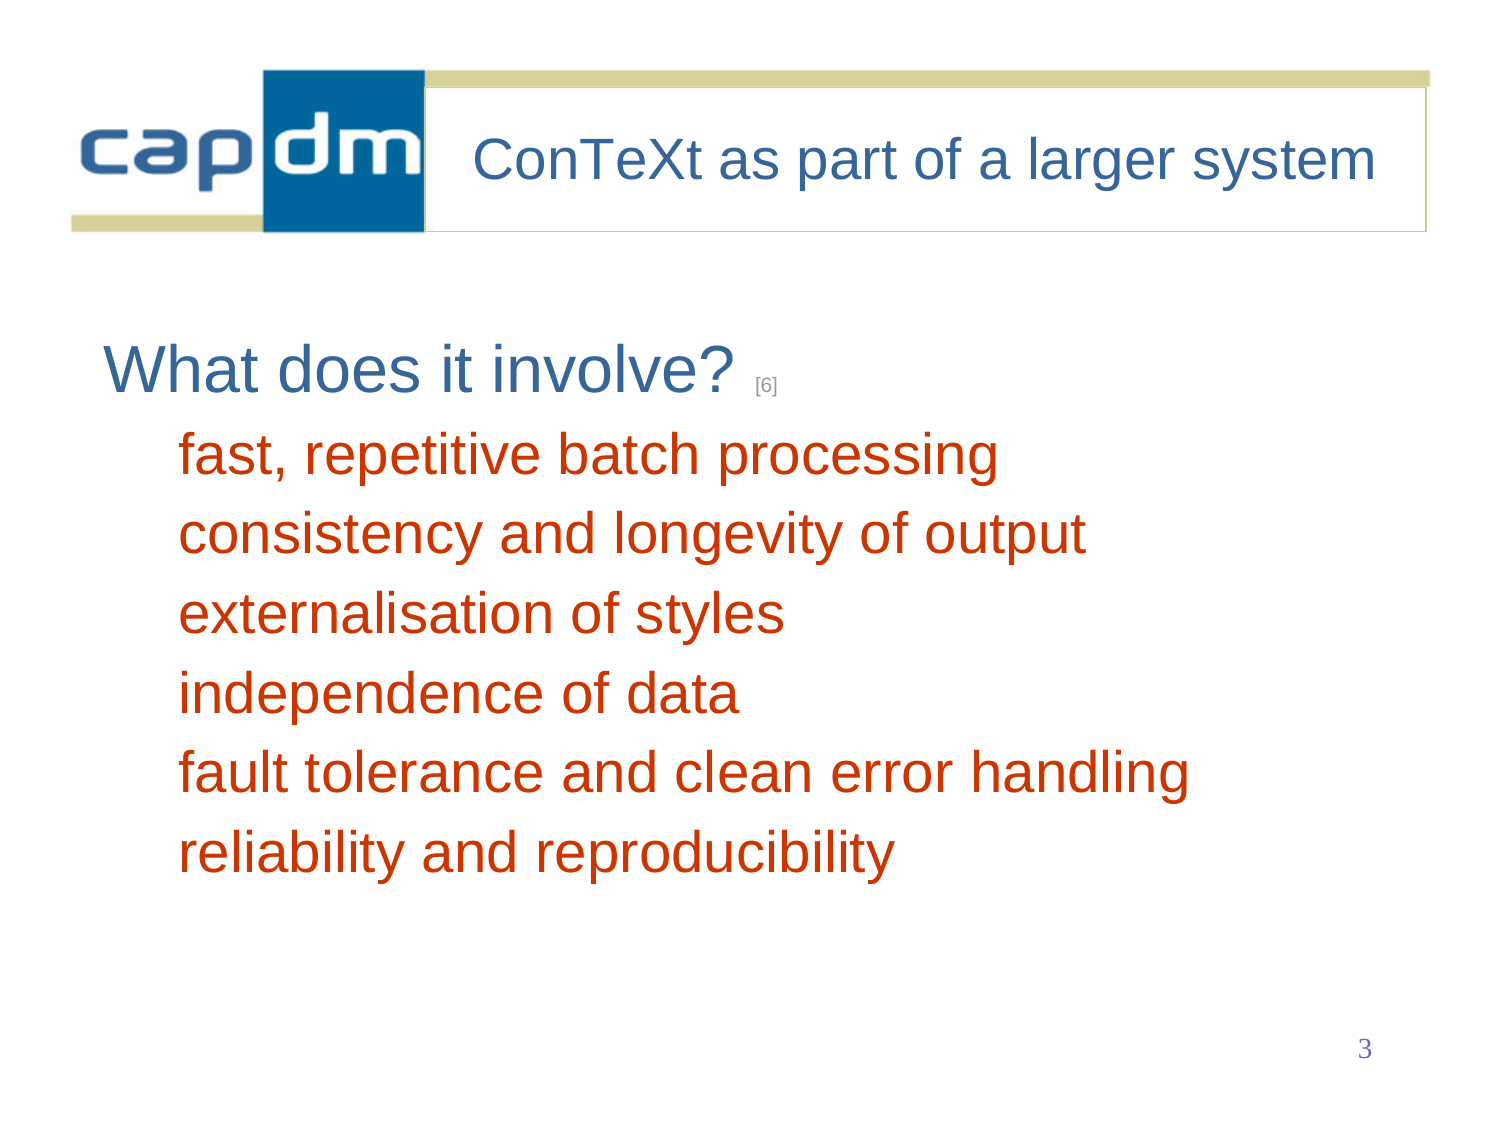

# ConTeXt as part of a larger system
What does it involve? [6]
fast, repetitive batch processing
consistency and longevity of output
externalisation of styles
independence of data
fault tolerance and clean error handling
reliability and reproducibility
3